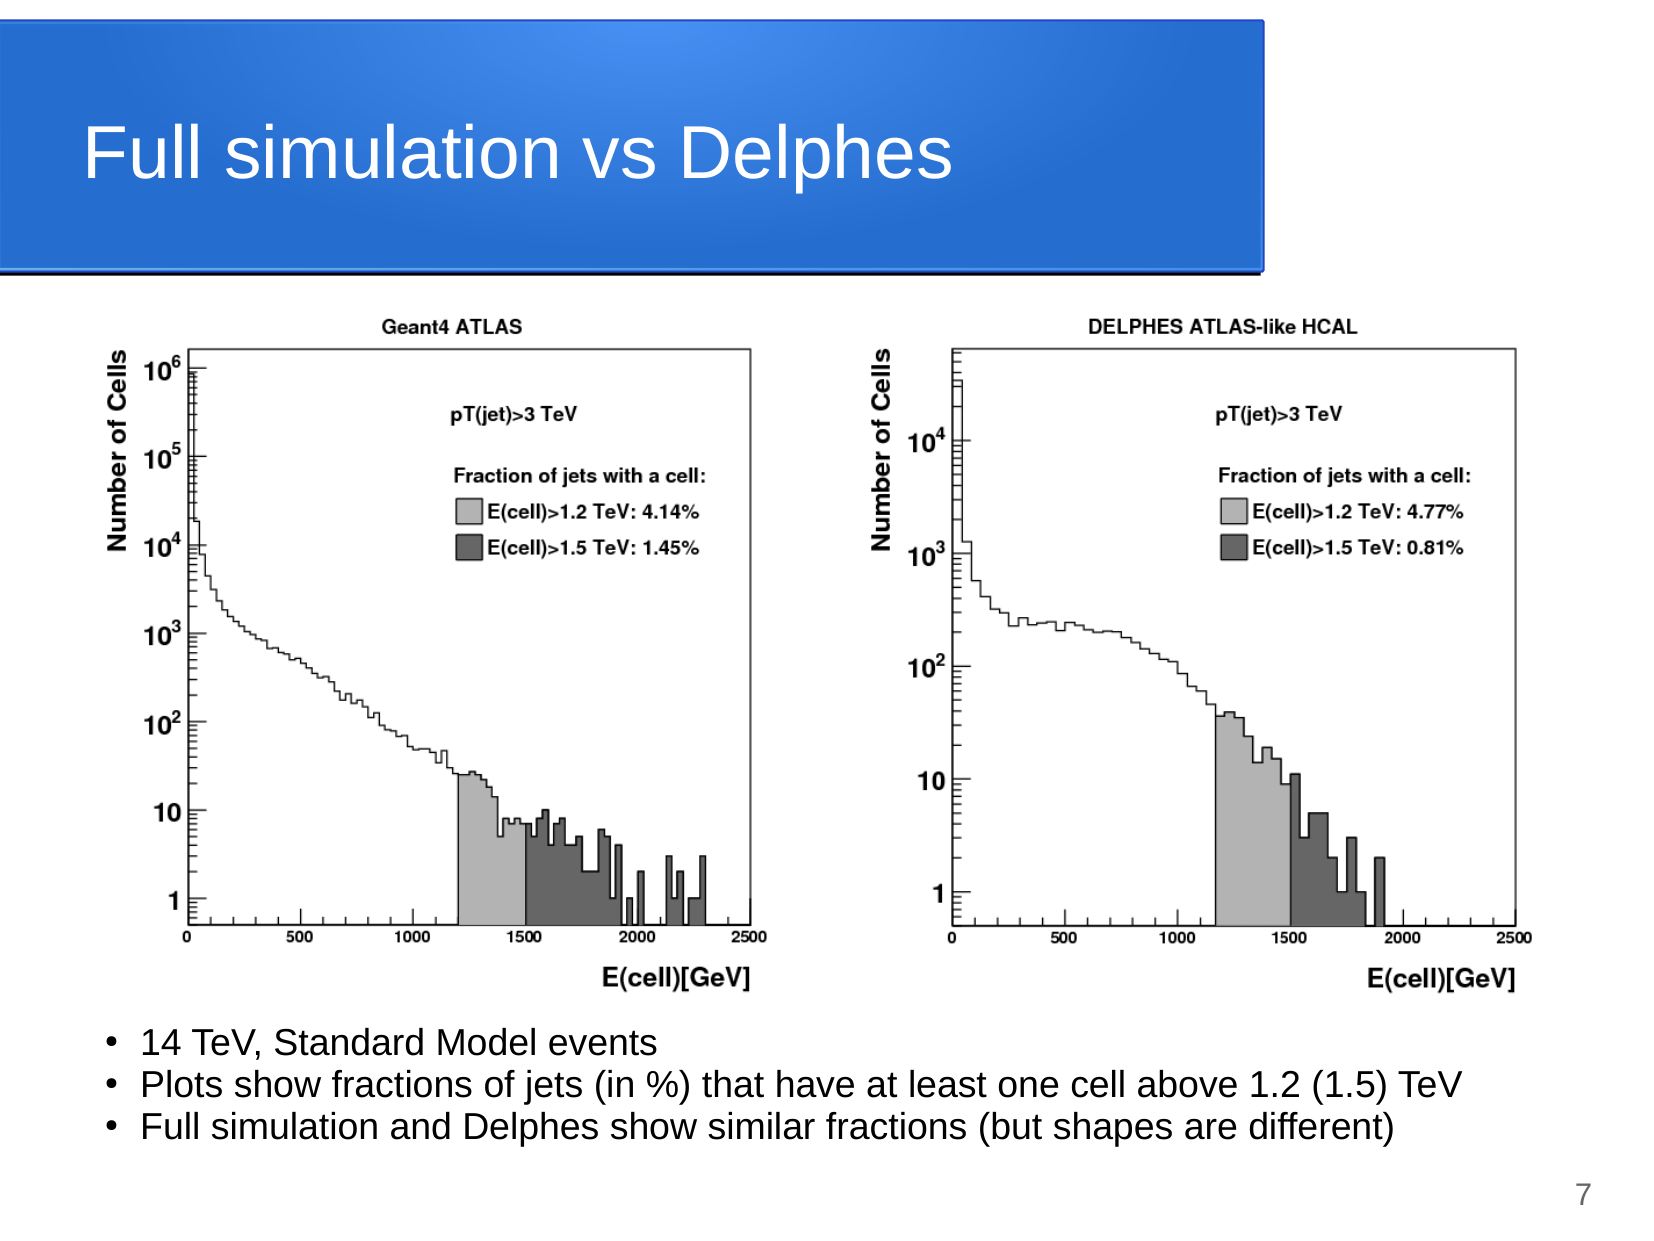

# Full simulation vs Delphes
14 TeV, Standard Model events
Plots show fractions of jets (in %) that have at least one cell above 1.2 (1.5) TeV
Full simulation and Delphes show similar fractions (but shapes are different)